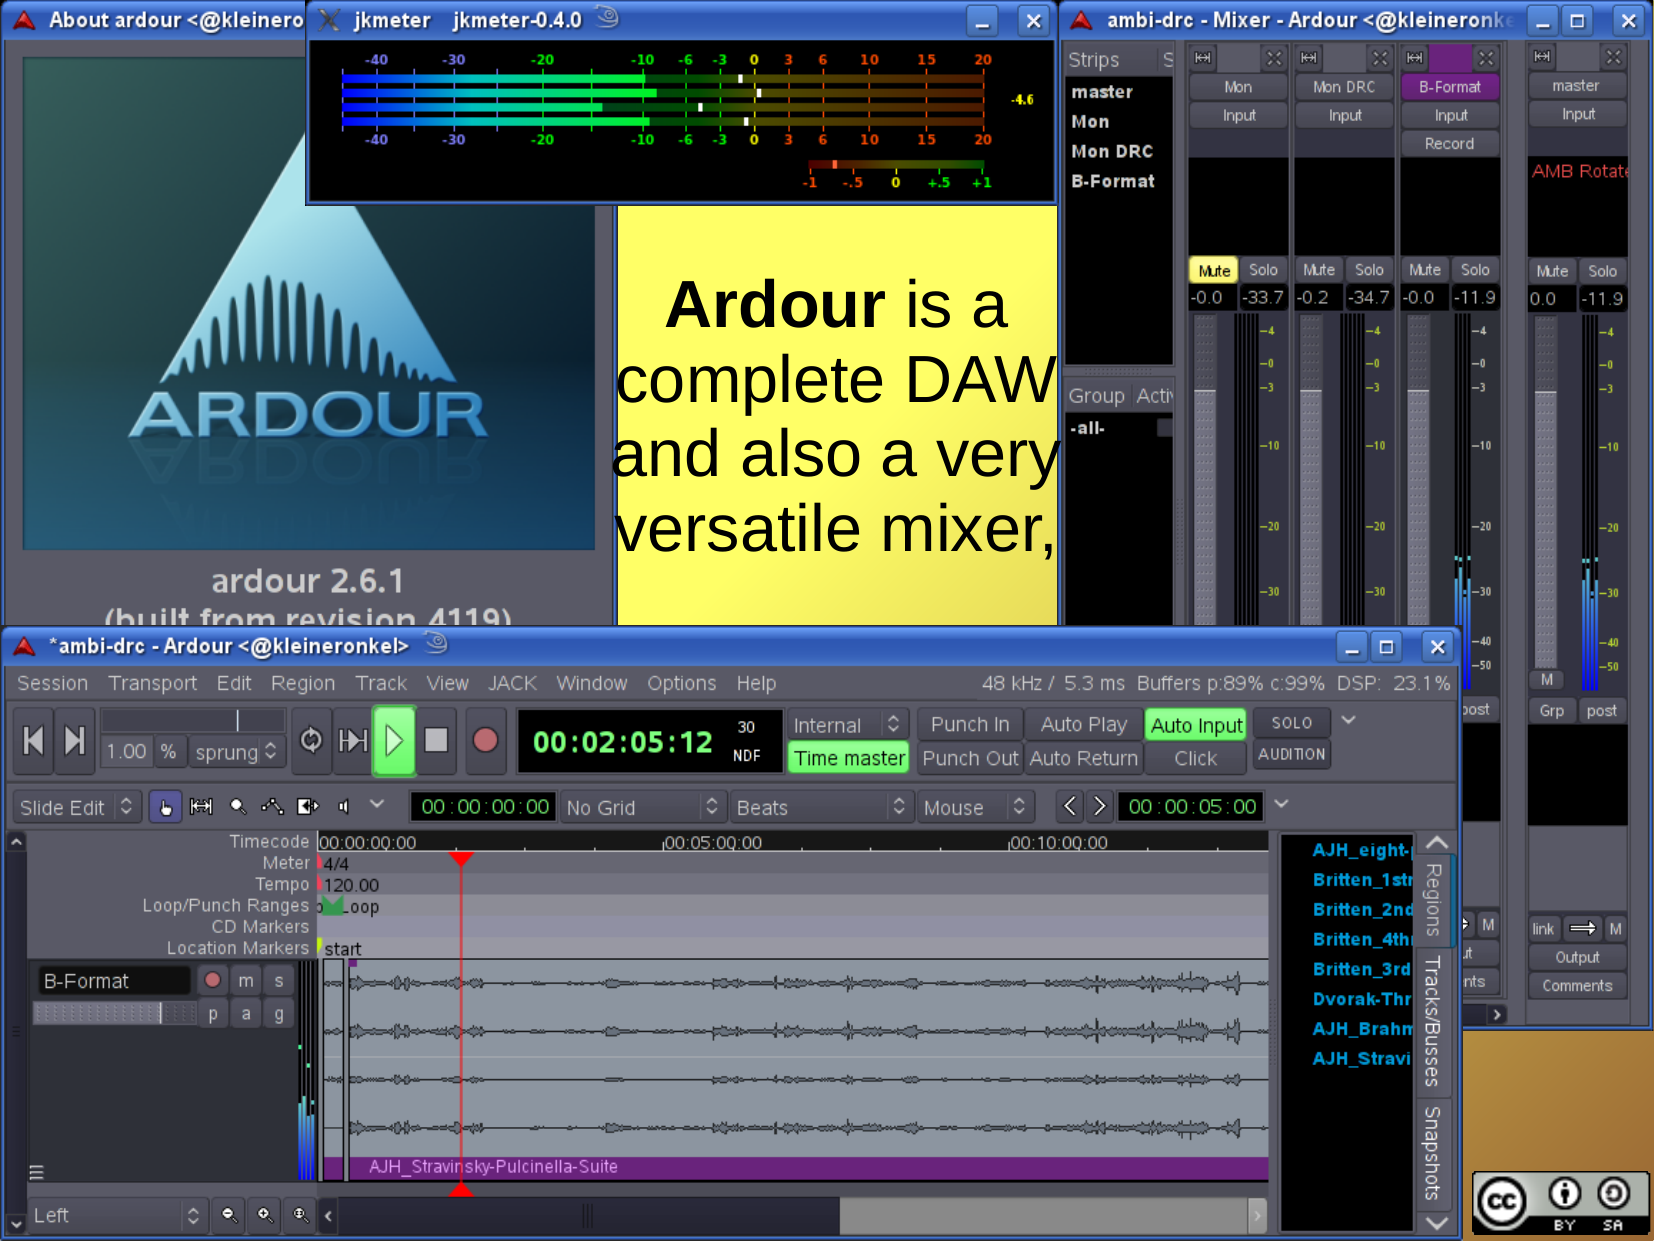

#
Ardour is a complete DAW and also a very versatile mixer,